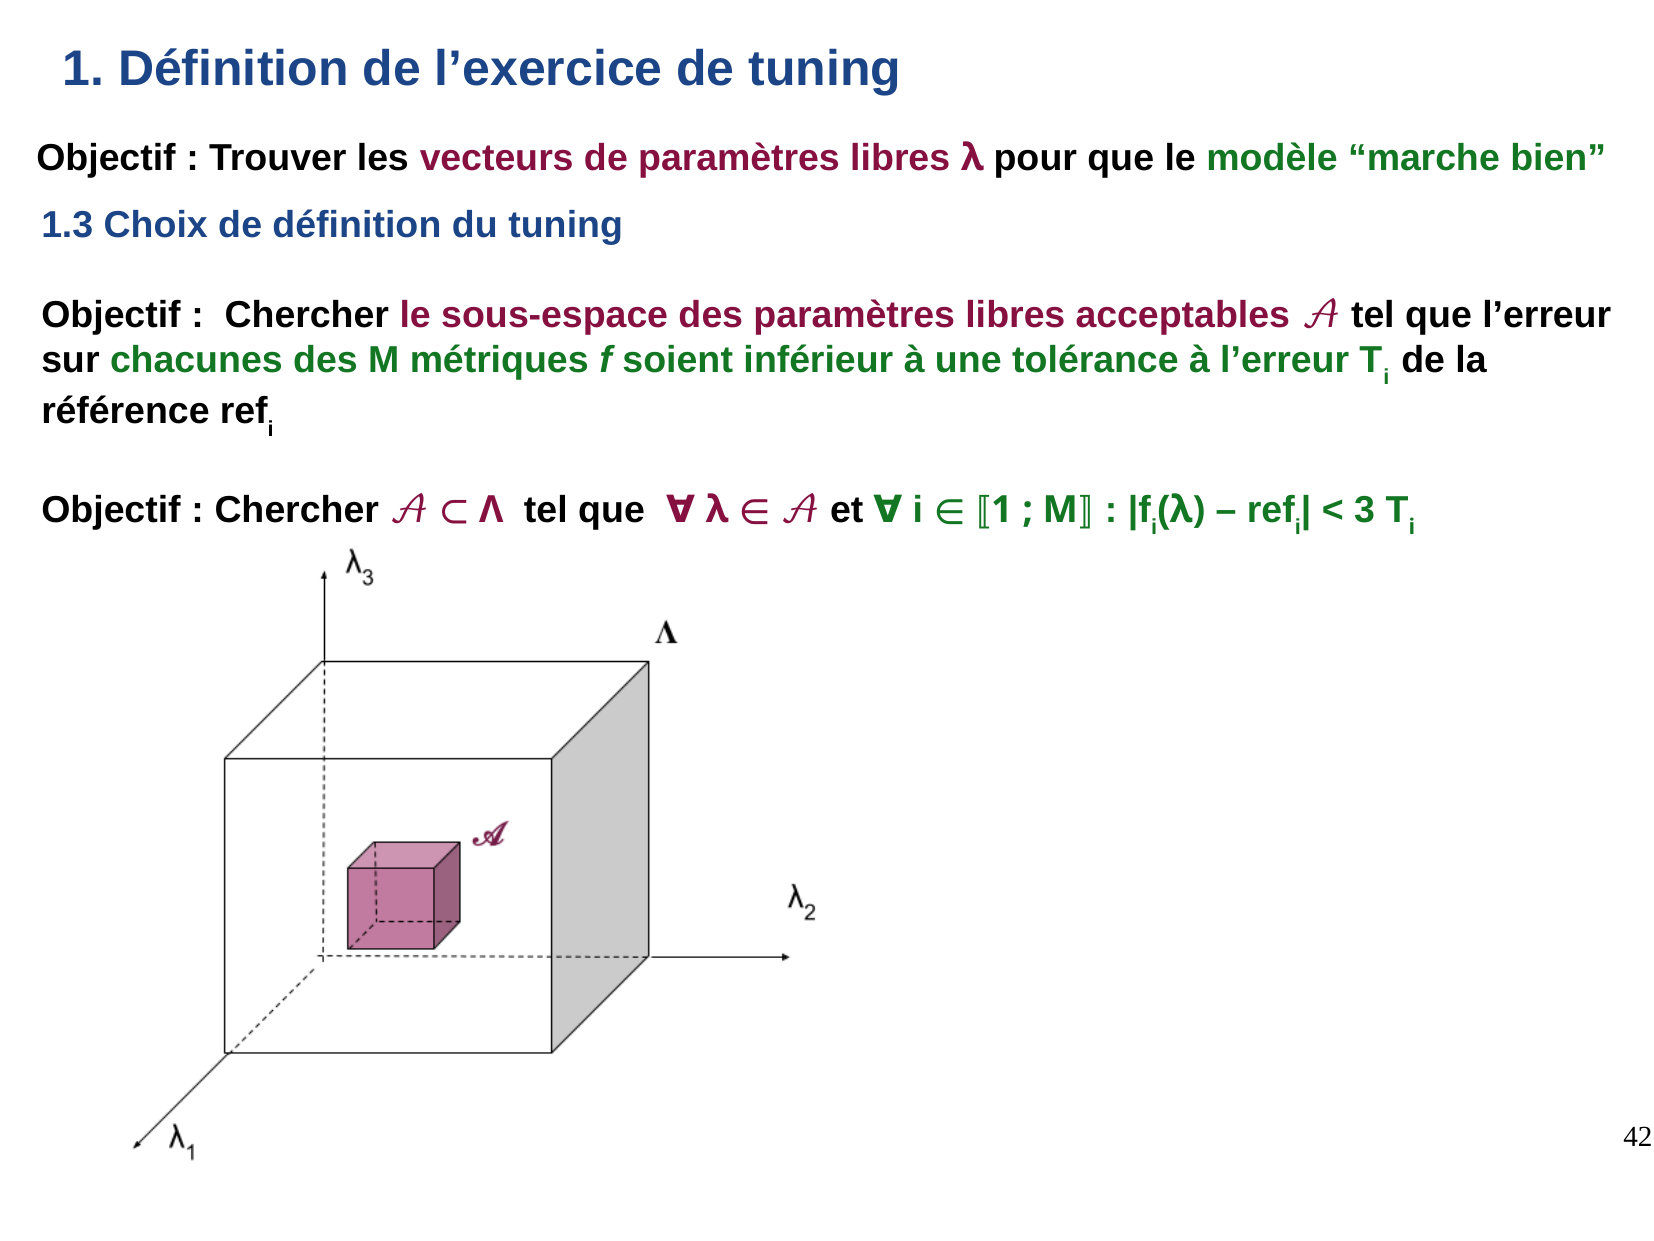

1. Définition de l’exercice de tuning
 Objectif : Trouver les vecteurs de paramètres libres λ pour que le modèle “marche bien”
1.3 Choix de définition du tuning
Objectif : Chercher le sous-espace des paramètres libres acceptables 𝒜 tel que l’erreur sur chacunes des M métriques f soient inférieur à une tolérance à l’erreur Ti de la référence refi
Objectif : Chercher 𝒜 ⊂ Λ tel que ∀ λ ∊ 𝒜 et ∀ i ∊ ⟦1 ; M⟧ : |fi(λ) – refi| < 3 Ti
42